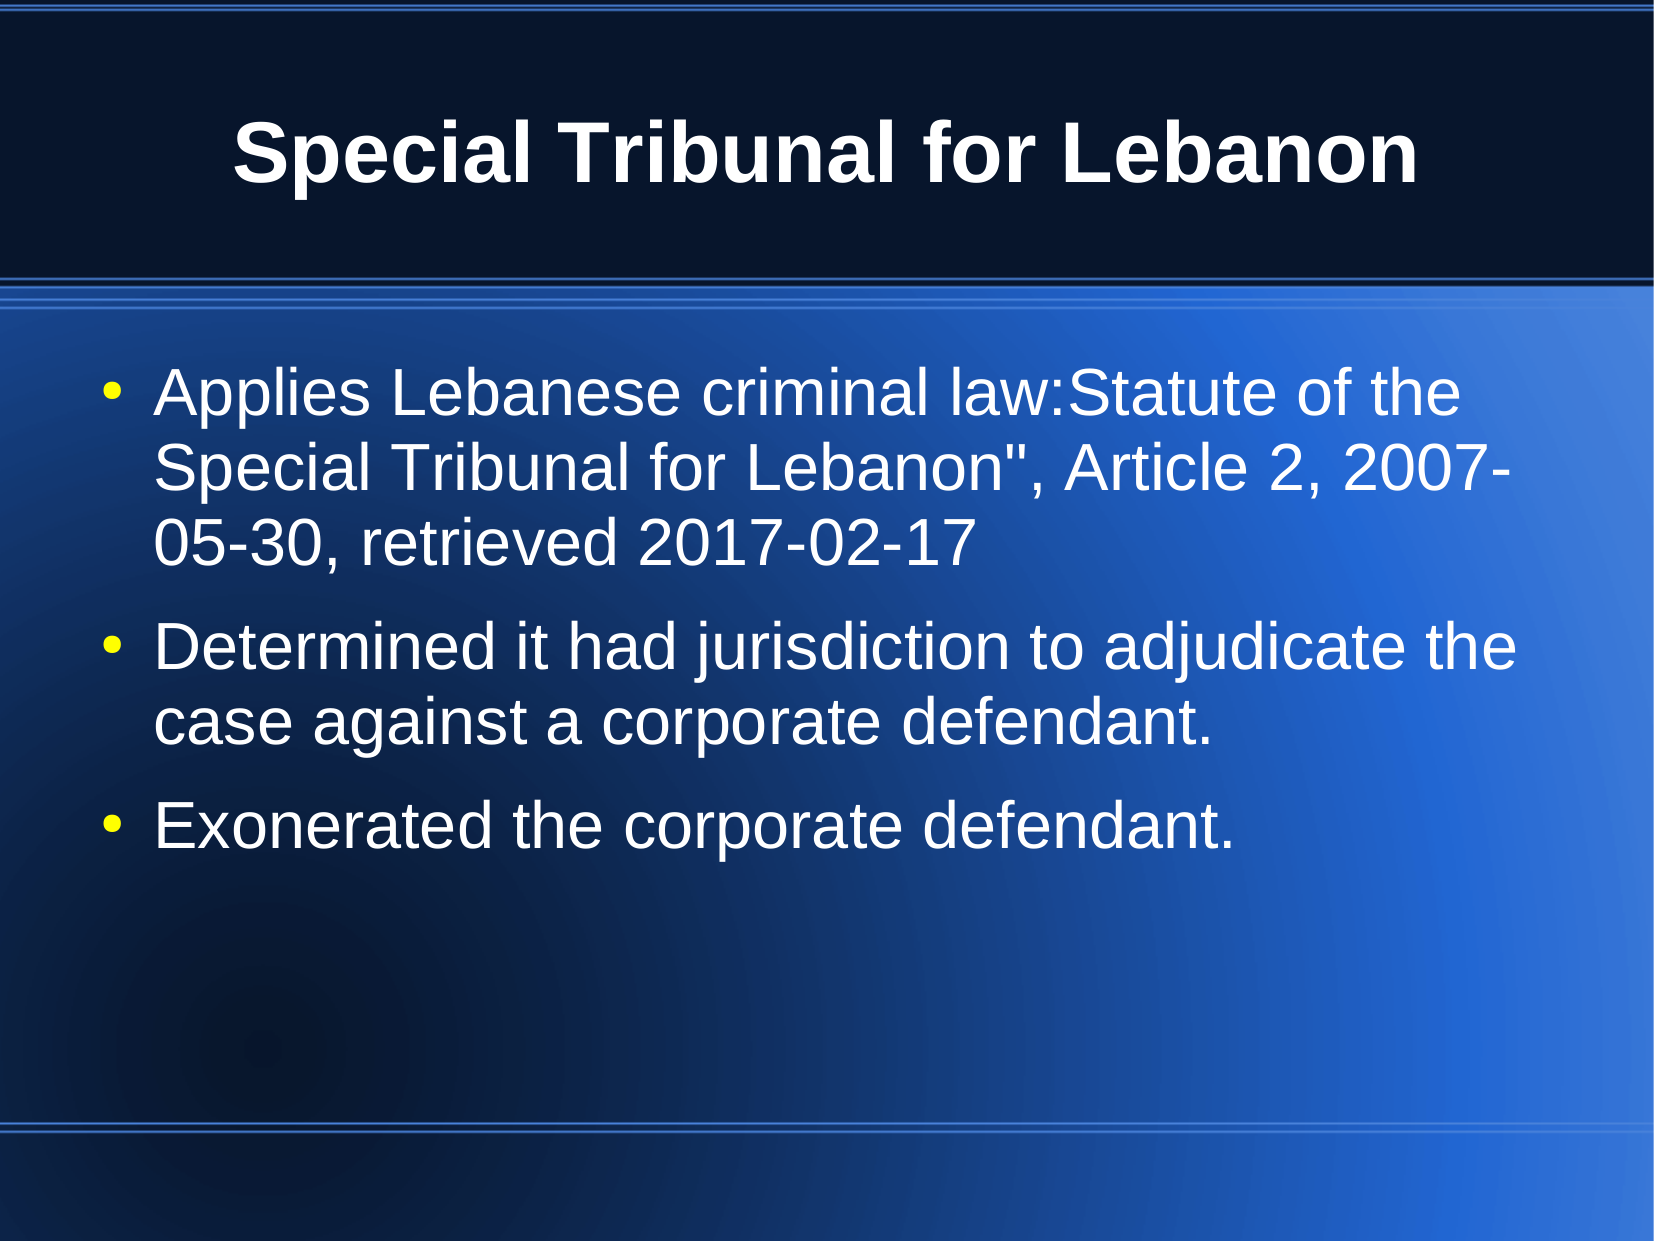

# Special Tribunal for Lebanon
Applies Lebanese criminal law:Statute of the Special Tribunal for Lebanon", Article 2, 2007-05-30, retrieved 2017-02-17
Determined it had jurisdiction to adjudicate the case against a corporate defendant.
Exonerated the corporate defendant.